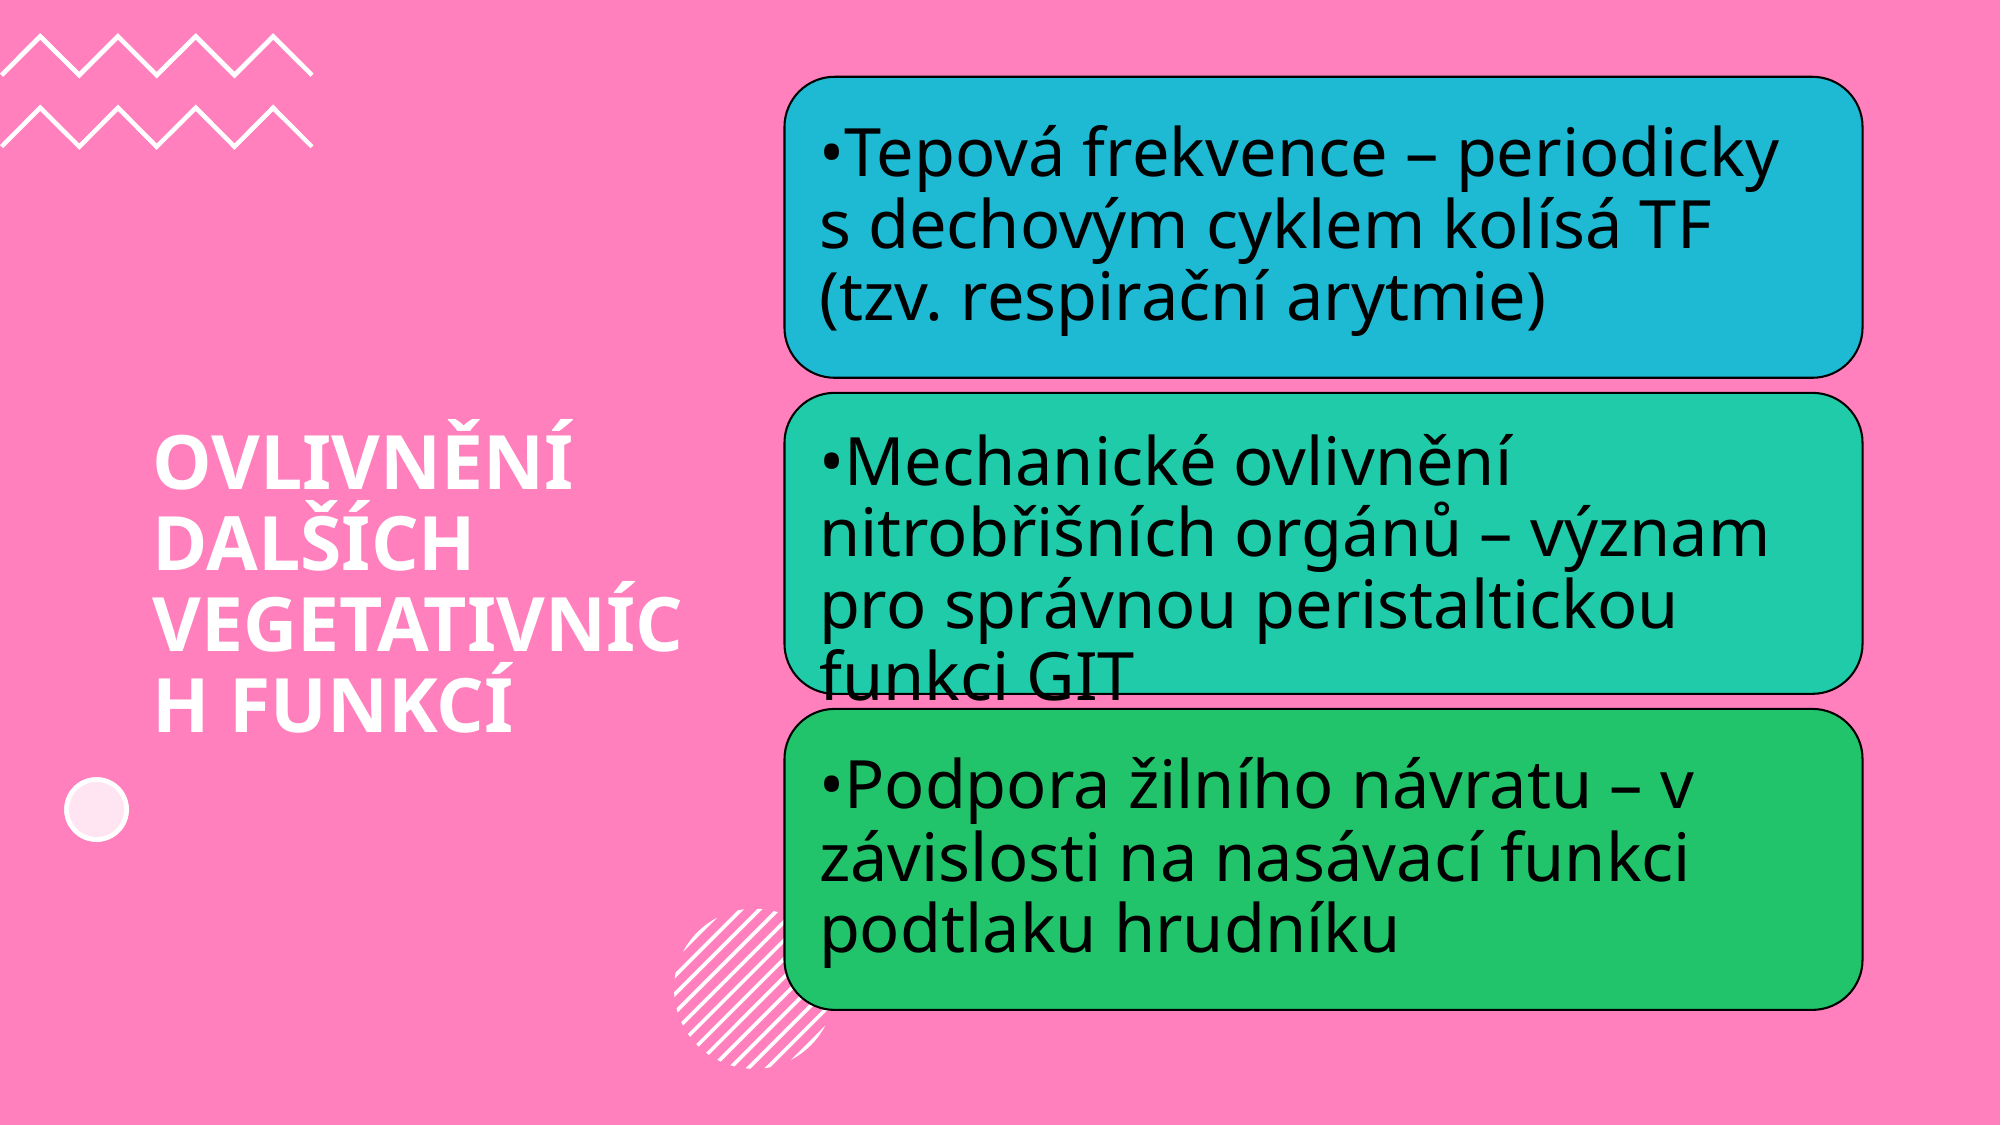

•Tepová frekvence – periodicky s dechovým cyklem kolísá TF (tzv. respirační arytmie)
•Mechanické ovlivnění nitrobřišních orgánů – význam pro správnou peristaltickou funkci GIT
•Podpora žilního návratu – v závislosti na nasávací funkci podtlaku hrudníku
# OVLIVNĚNÍ DALŠÍCH VEGETATIVNÍCH FUNKCÍ